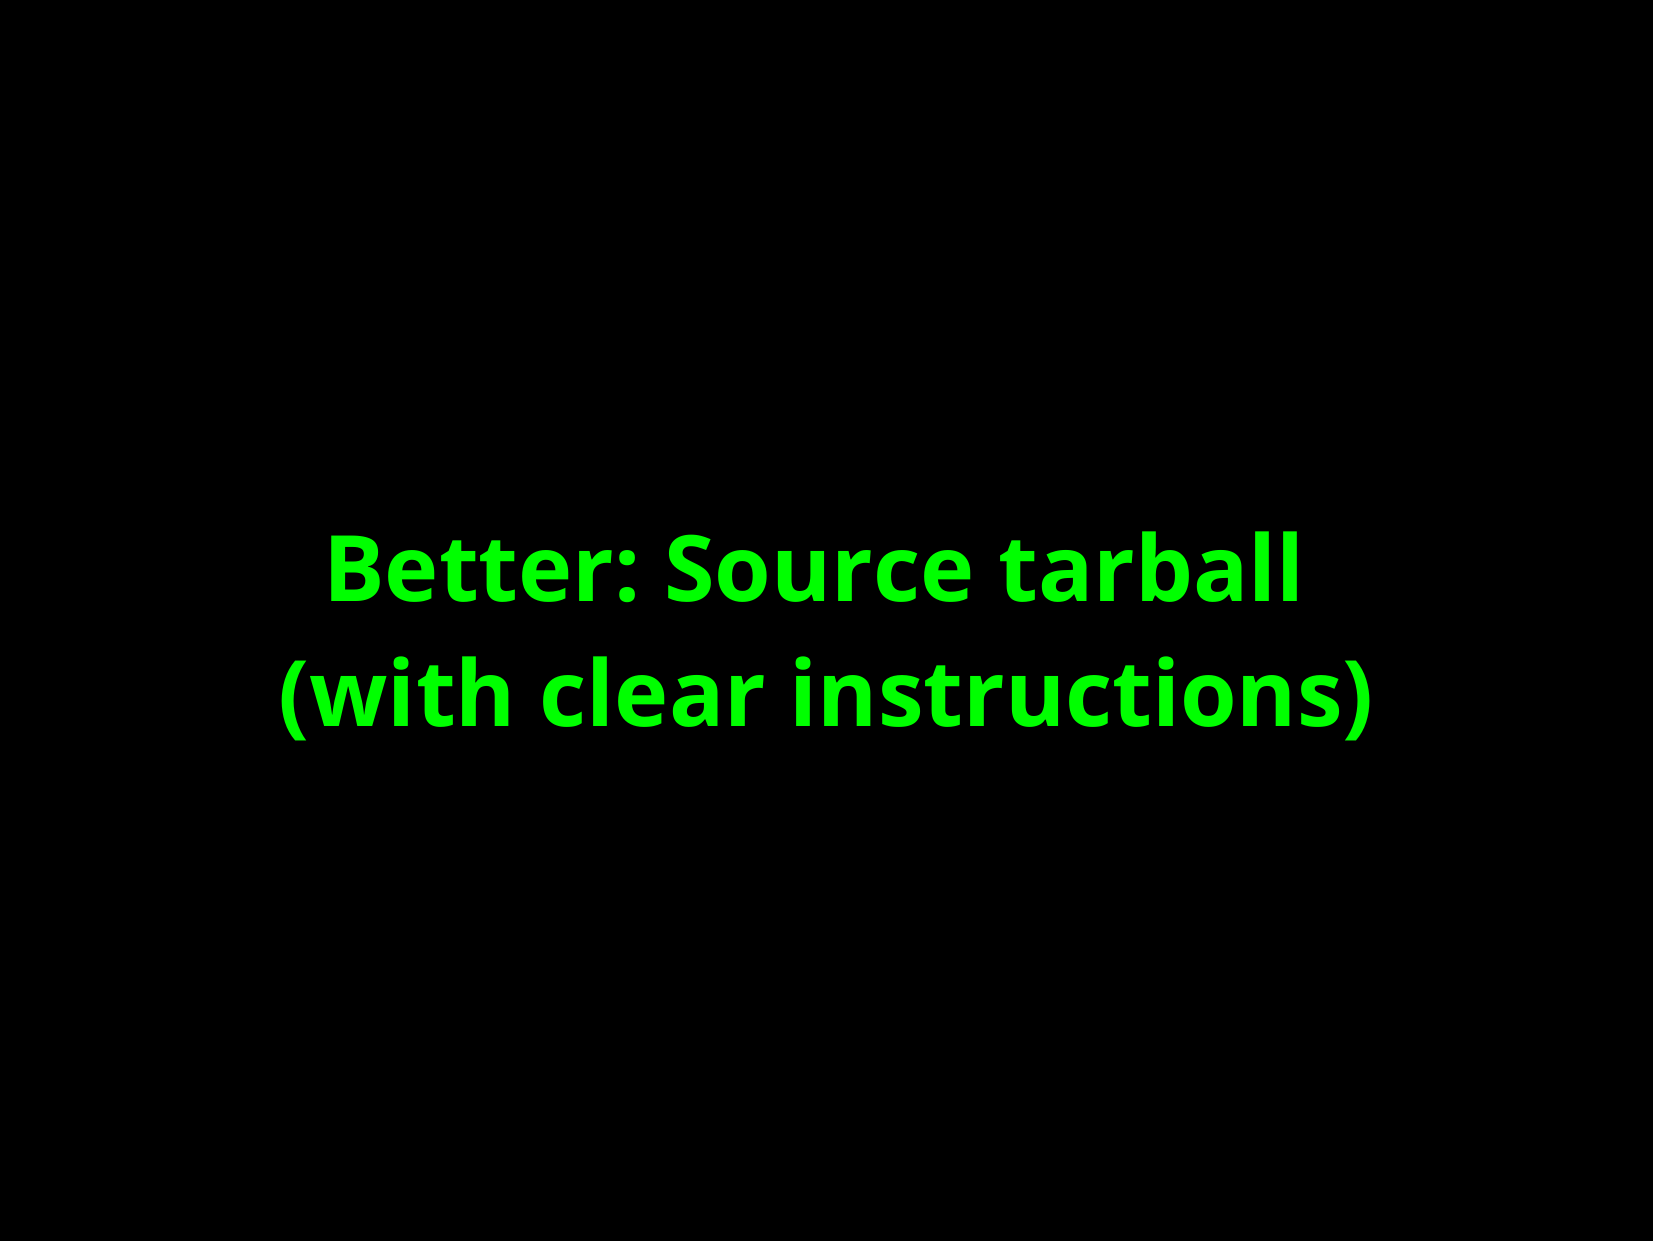

# Better: Source tarball (with clear instructions)